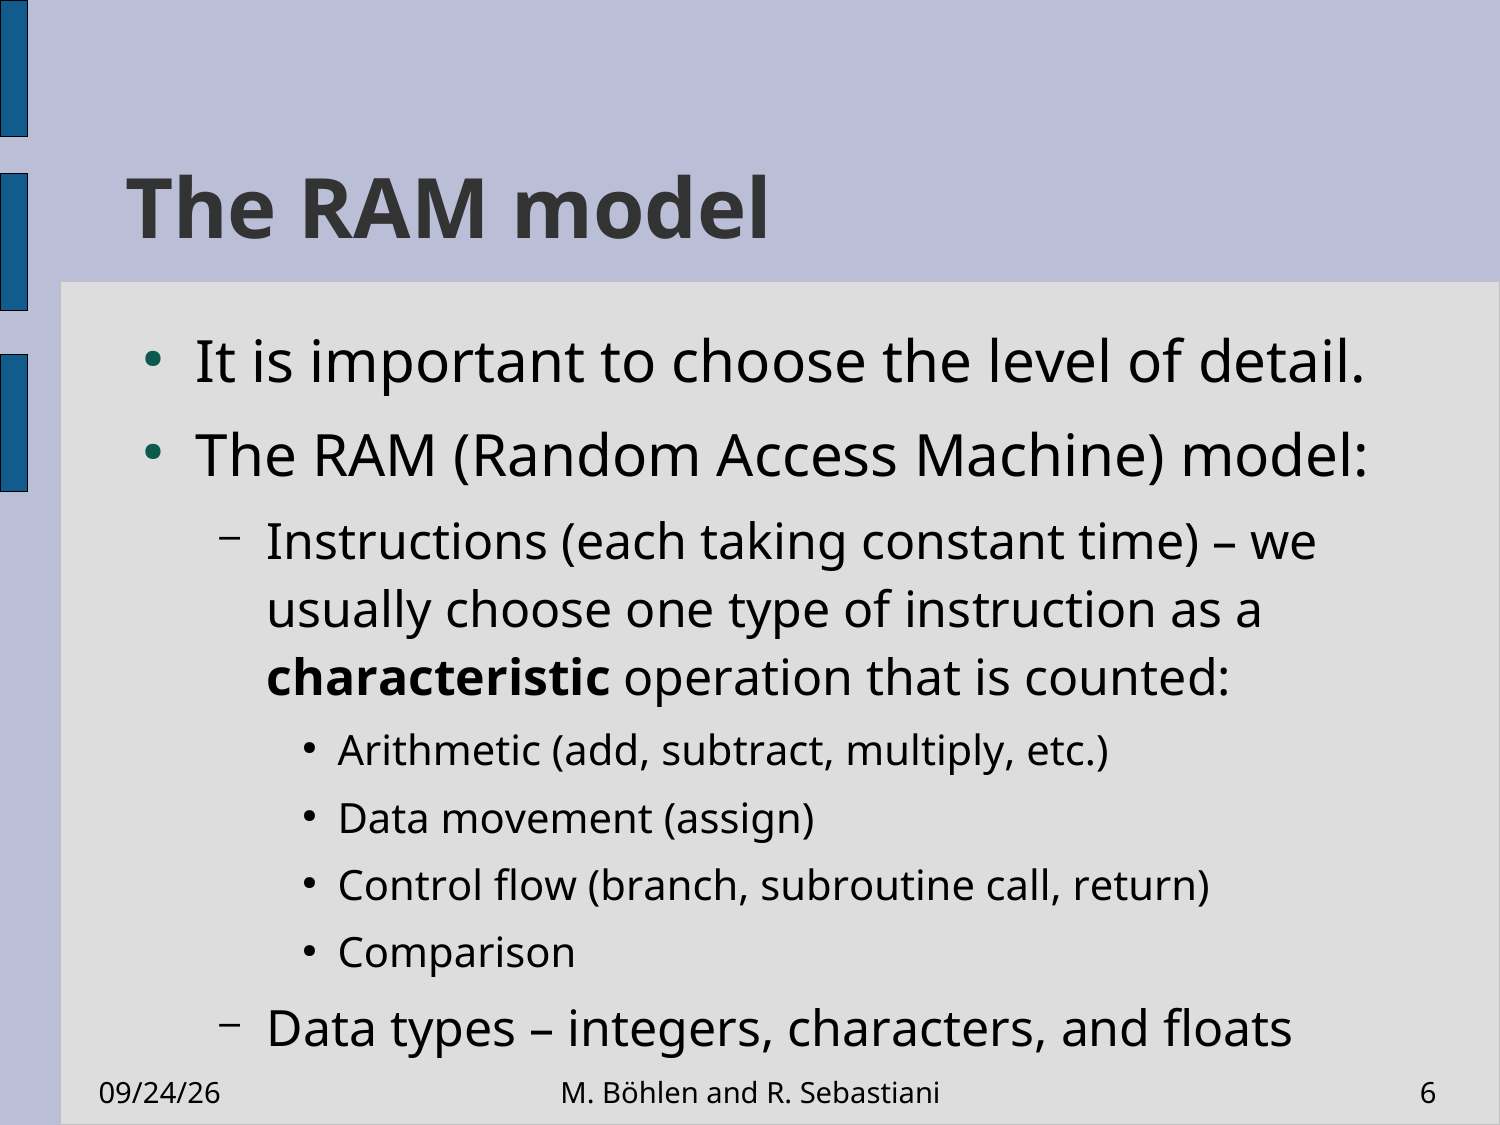

# The RAM model
It is important to choose the level of detail.
The RAM (Random Access Machine) model:
Instructions (each taking constant time) – we usually choose one type of instruction as a characteristic operation that is counted:
Arithmetic (add, subtract, multiply, etc.)
Data movement (assign)
Control flow (branch, subroutine call, return)
Comparison
Data types – integers, characters, and floats
M. Böhlen and R. Sebastiani
6